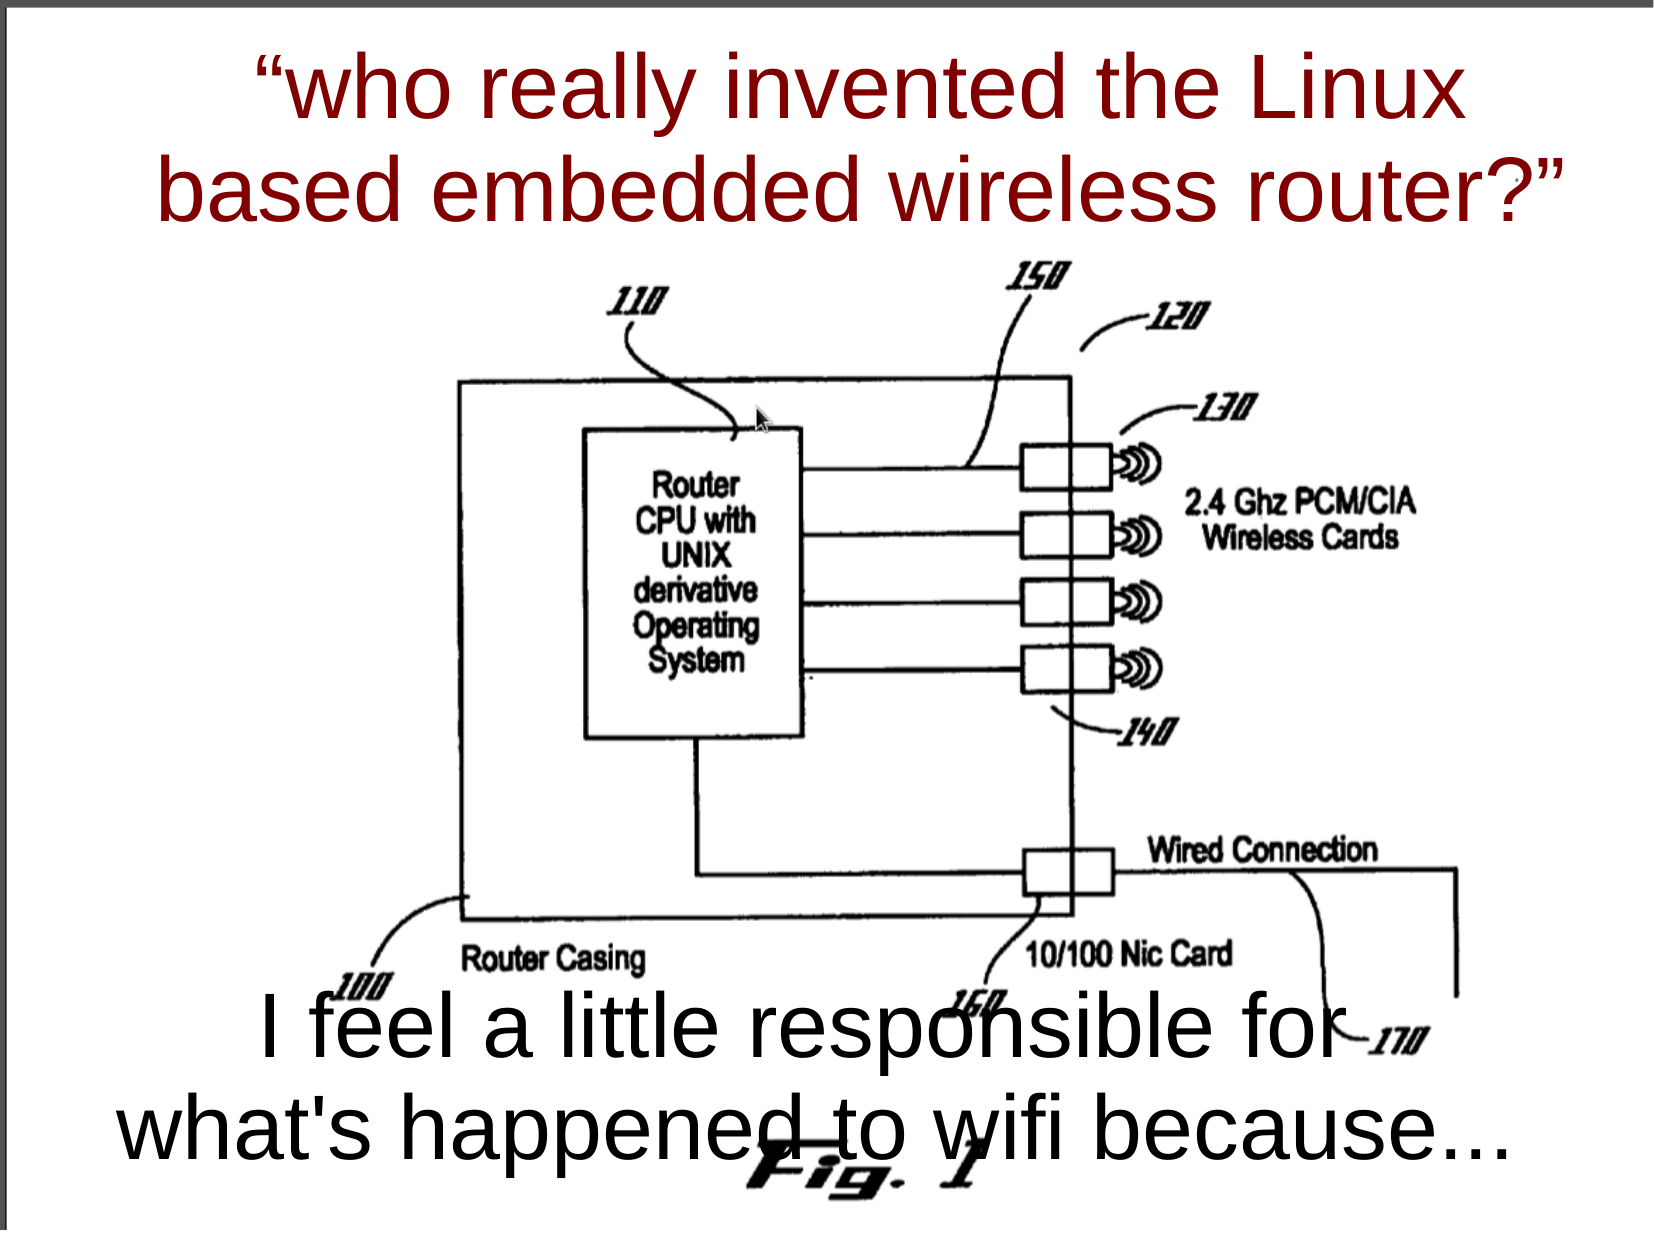

“who really invented the Linux
based embedded wireless router?”
# I feel a little responsible for what's happened to wifi because...